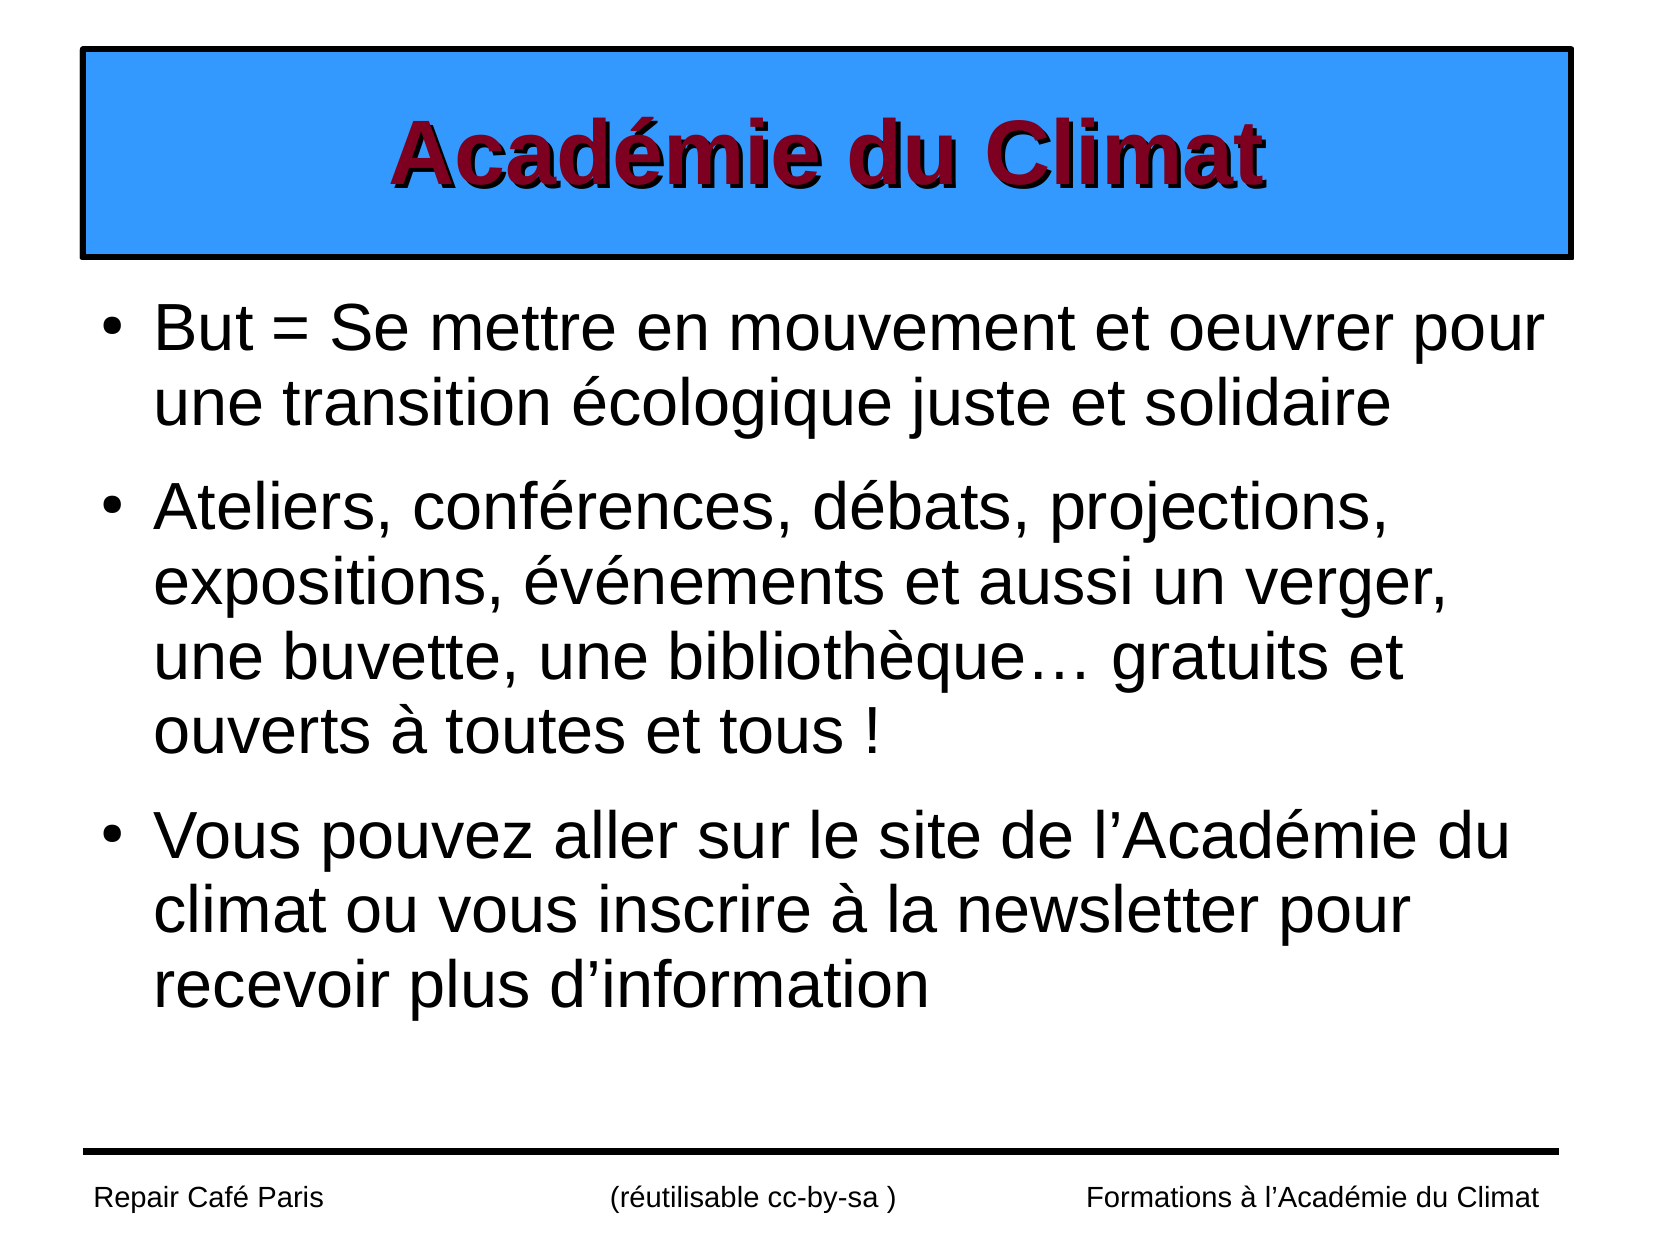

# Académie du Climat
But = Se mettre en mouvement et oeuvrer pour une transition écologique juste et solidaire
Ateliers, conférences, débats, projections, expositions, événements et aussi un verger, une buvette, une bibliothèque… gratuits et ouverts à toutes et tous !
Vous pouvez aller sur le site de l’Académie du climat ou vous inscrire à la newsletter pour recevoir plus d’information